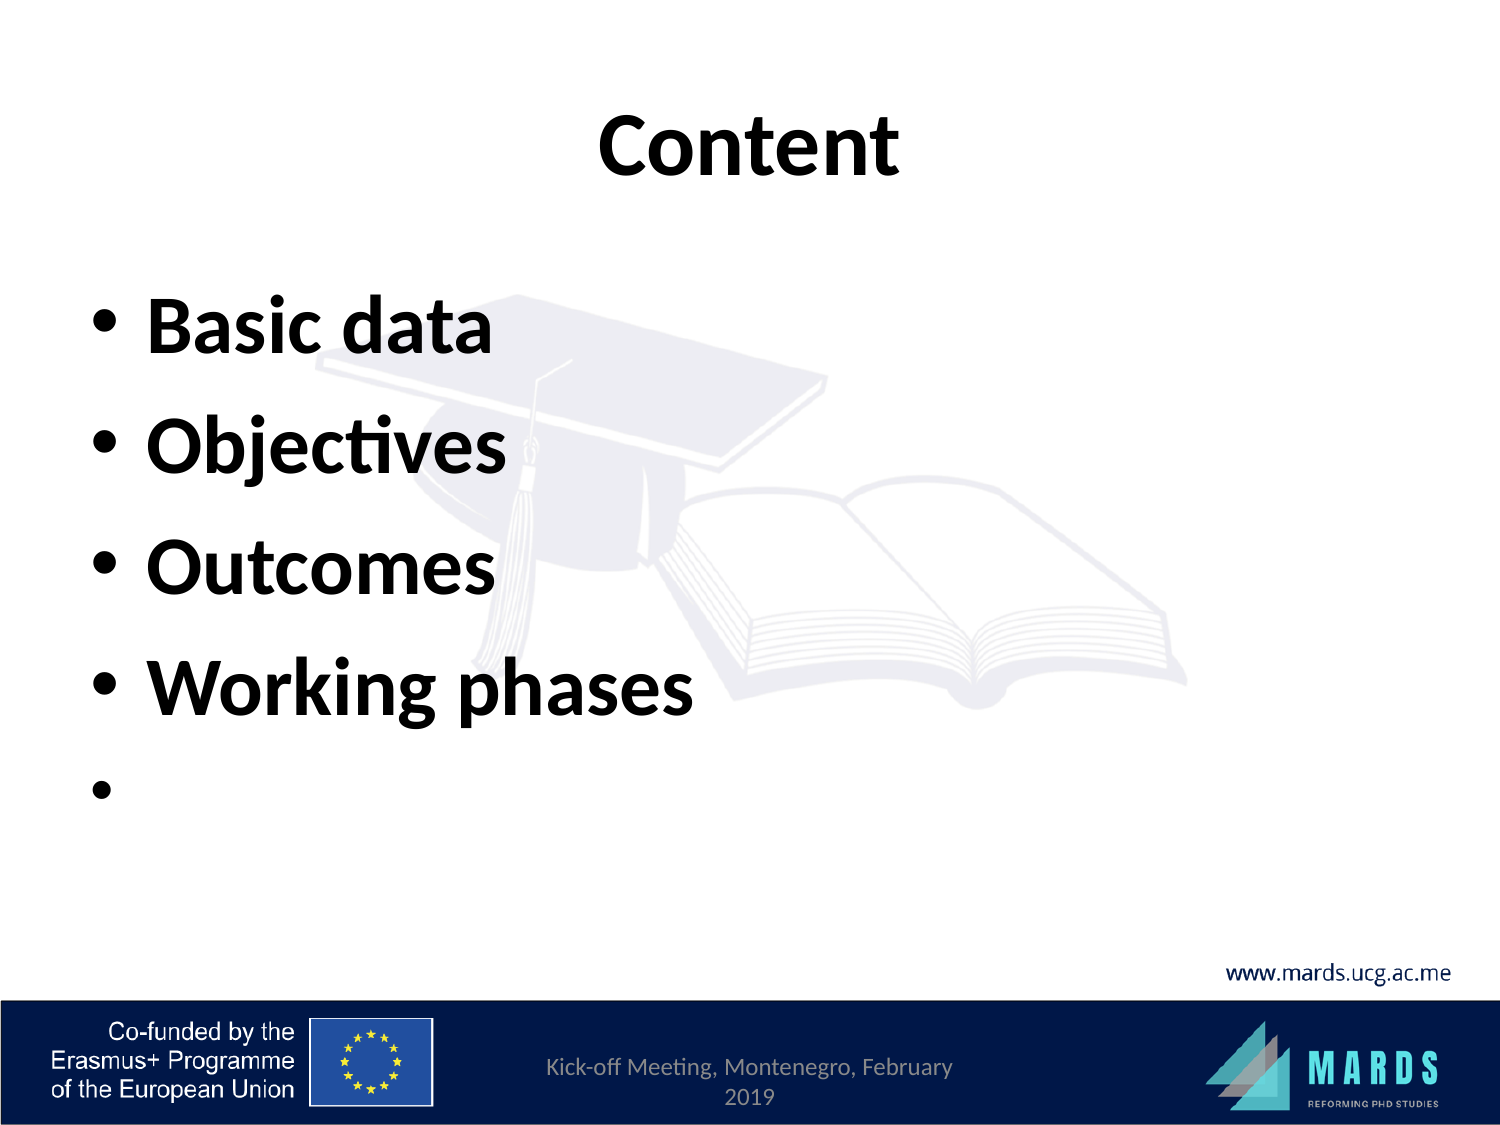

# Content
Basic data
Objectives
Outcomes
Working phases
Kick-off Meeting, Montenegro, February 2019